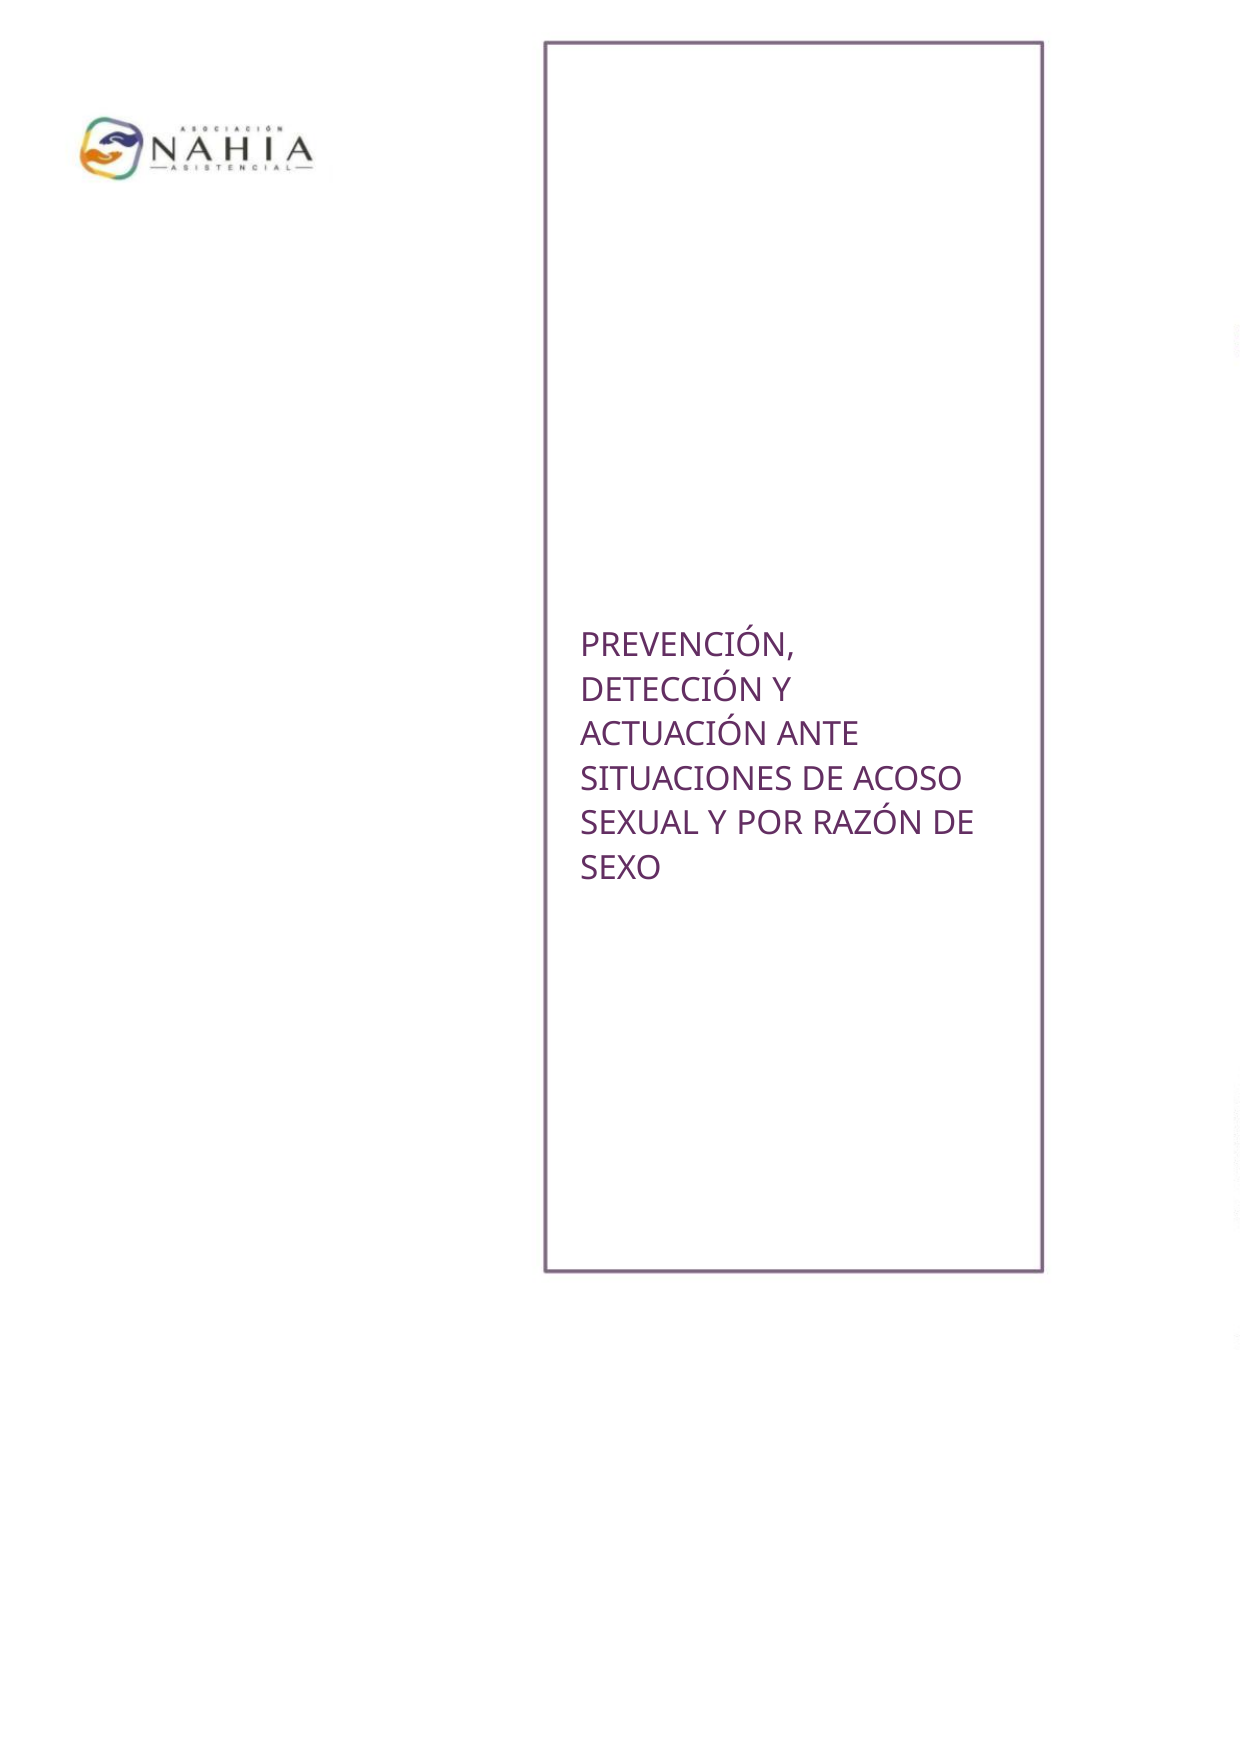

PREVENCIÓN,
DETECCIÓN Y
ACTUACIÓN ANTE
SITUACIONES DE ACOSO
SEXUAL Y POR RAZÓN DE
SEXO